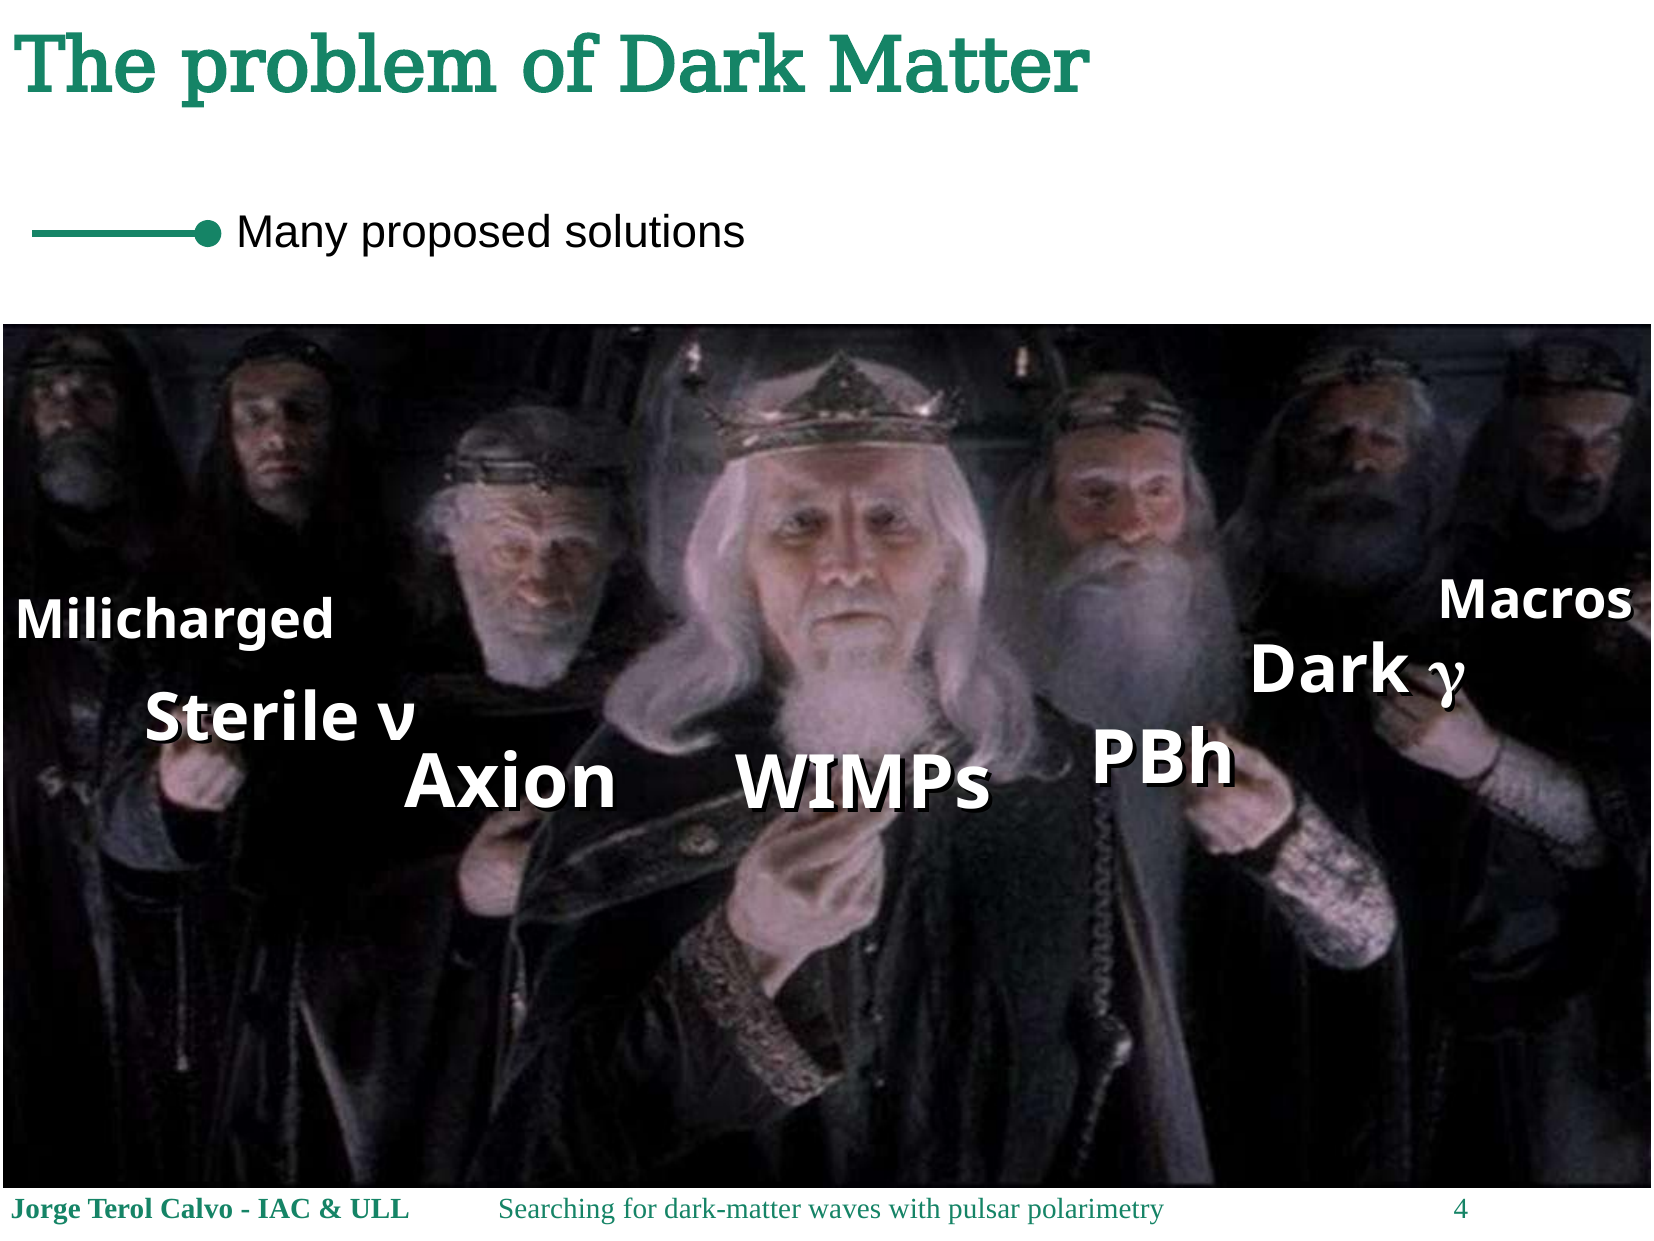

The problem of Dark Matter
Many proposed solutions
Macros
Milicharged
Dark γ
Sterile ν
PBh
Axion
WIMPs
Jorge Terol Calvo - IAC & ULL
Searching for dark-matter waves with pulsar polarimetry
4